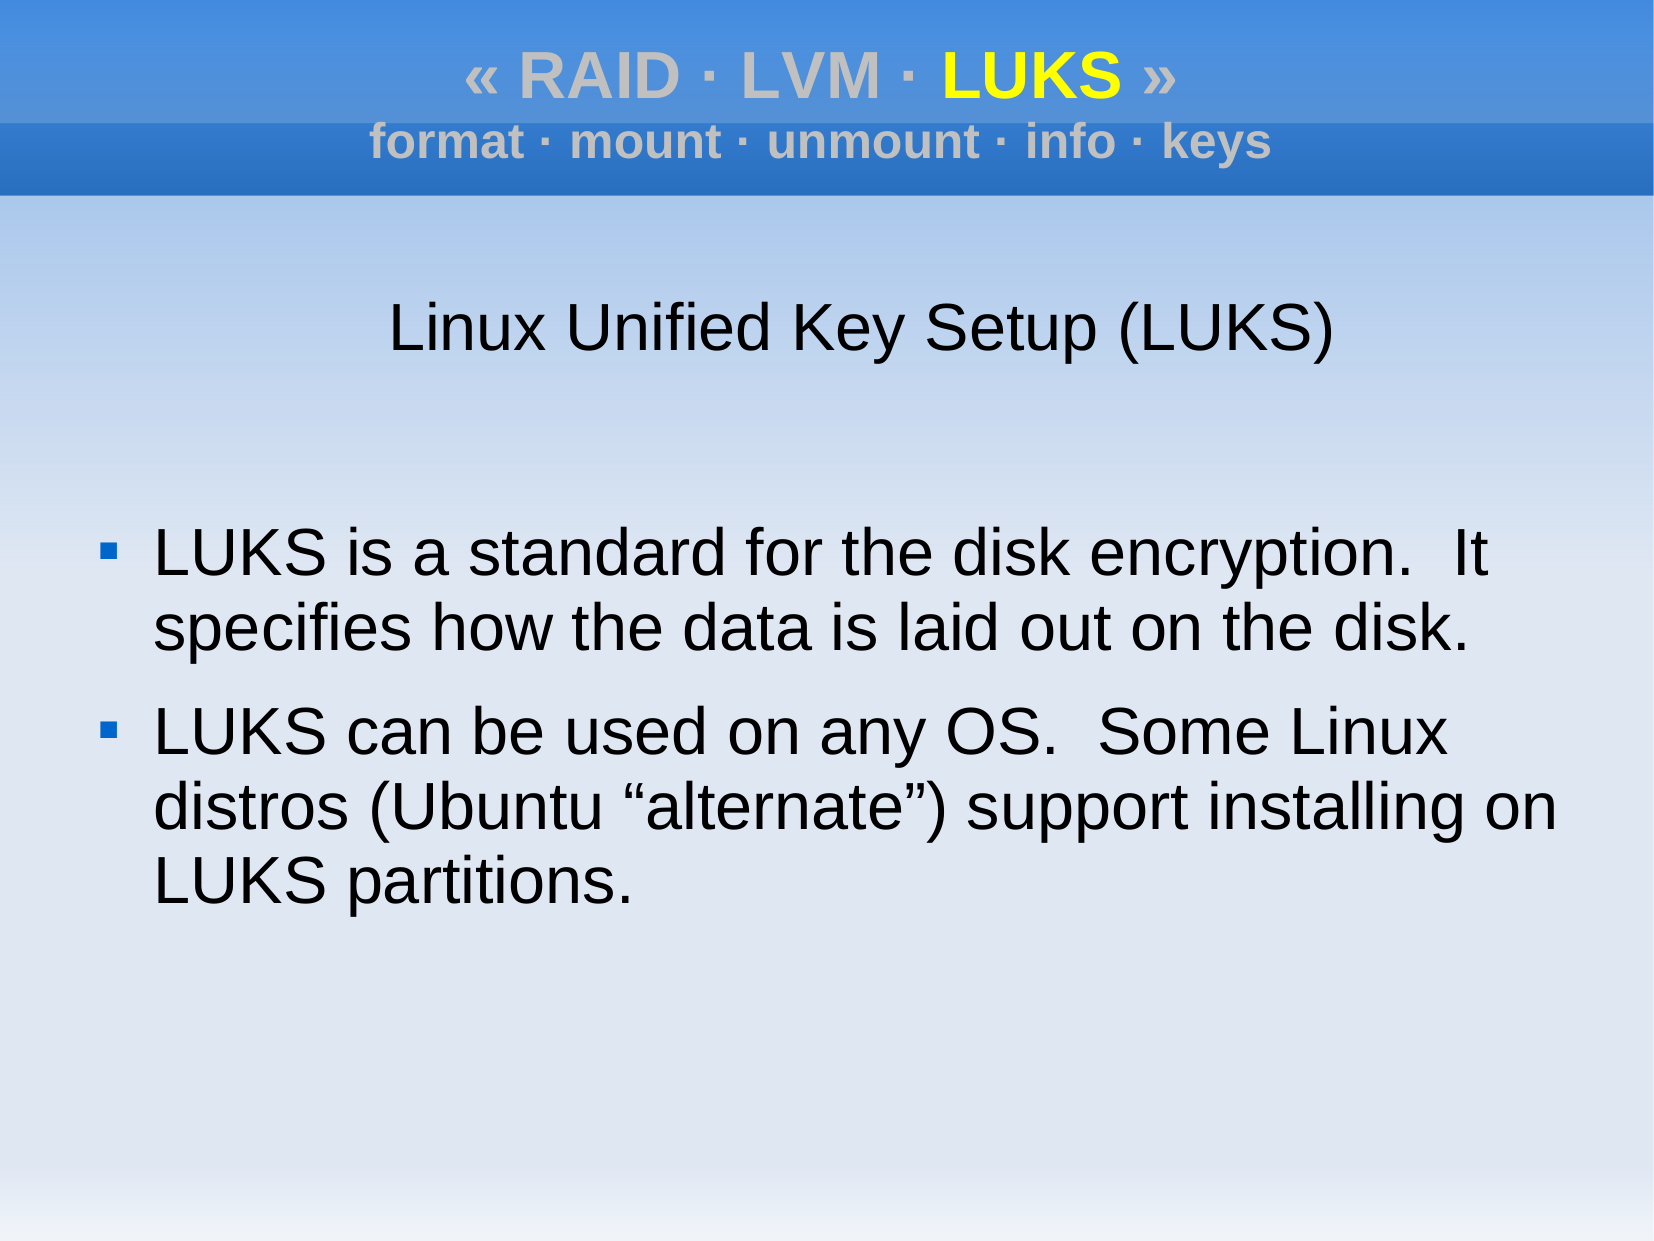

# « RAID · LVM · LUKS » format · mount · unmount · info · keys
Linux Unified Key Setup (LUKS)
LUKS is a standard for the disk encryption. It specifies how the data is laid out on the disk.
LUKS can be used on any OS. Some Linux distros (Ubuntu “alternate”) support installing on LUKS partitions.